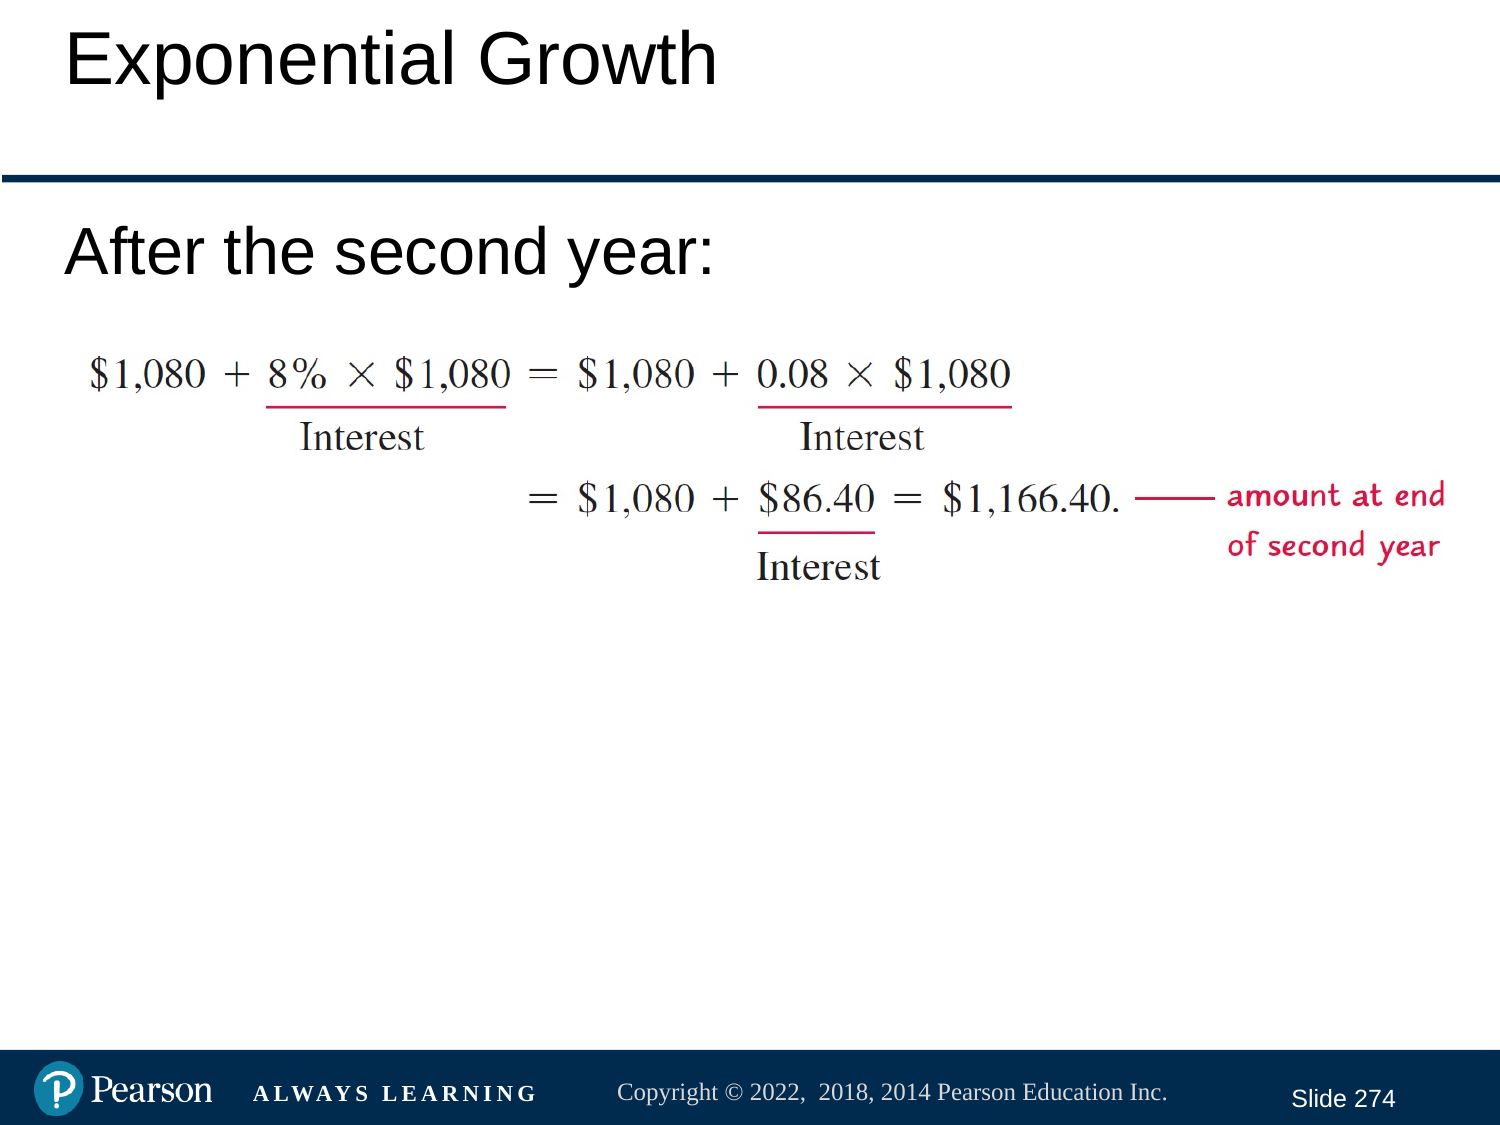

# Exponential Growth
After the second year: